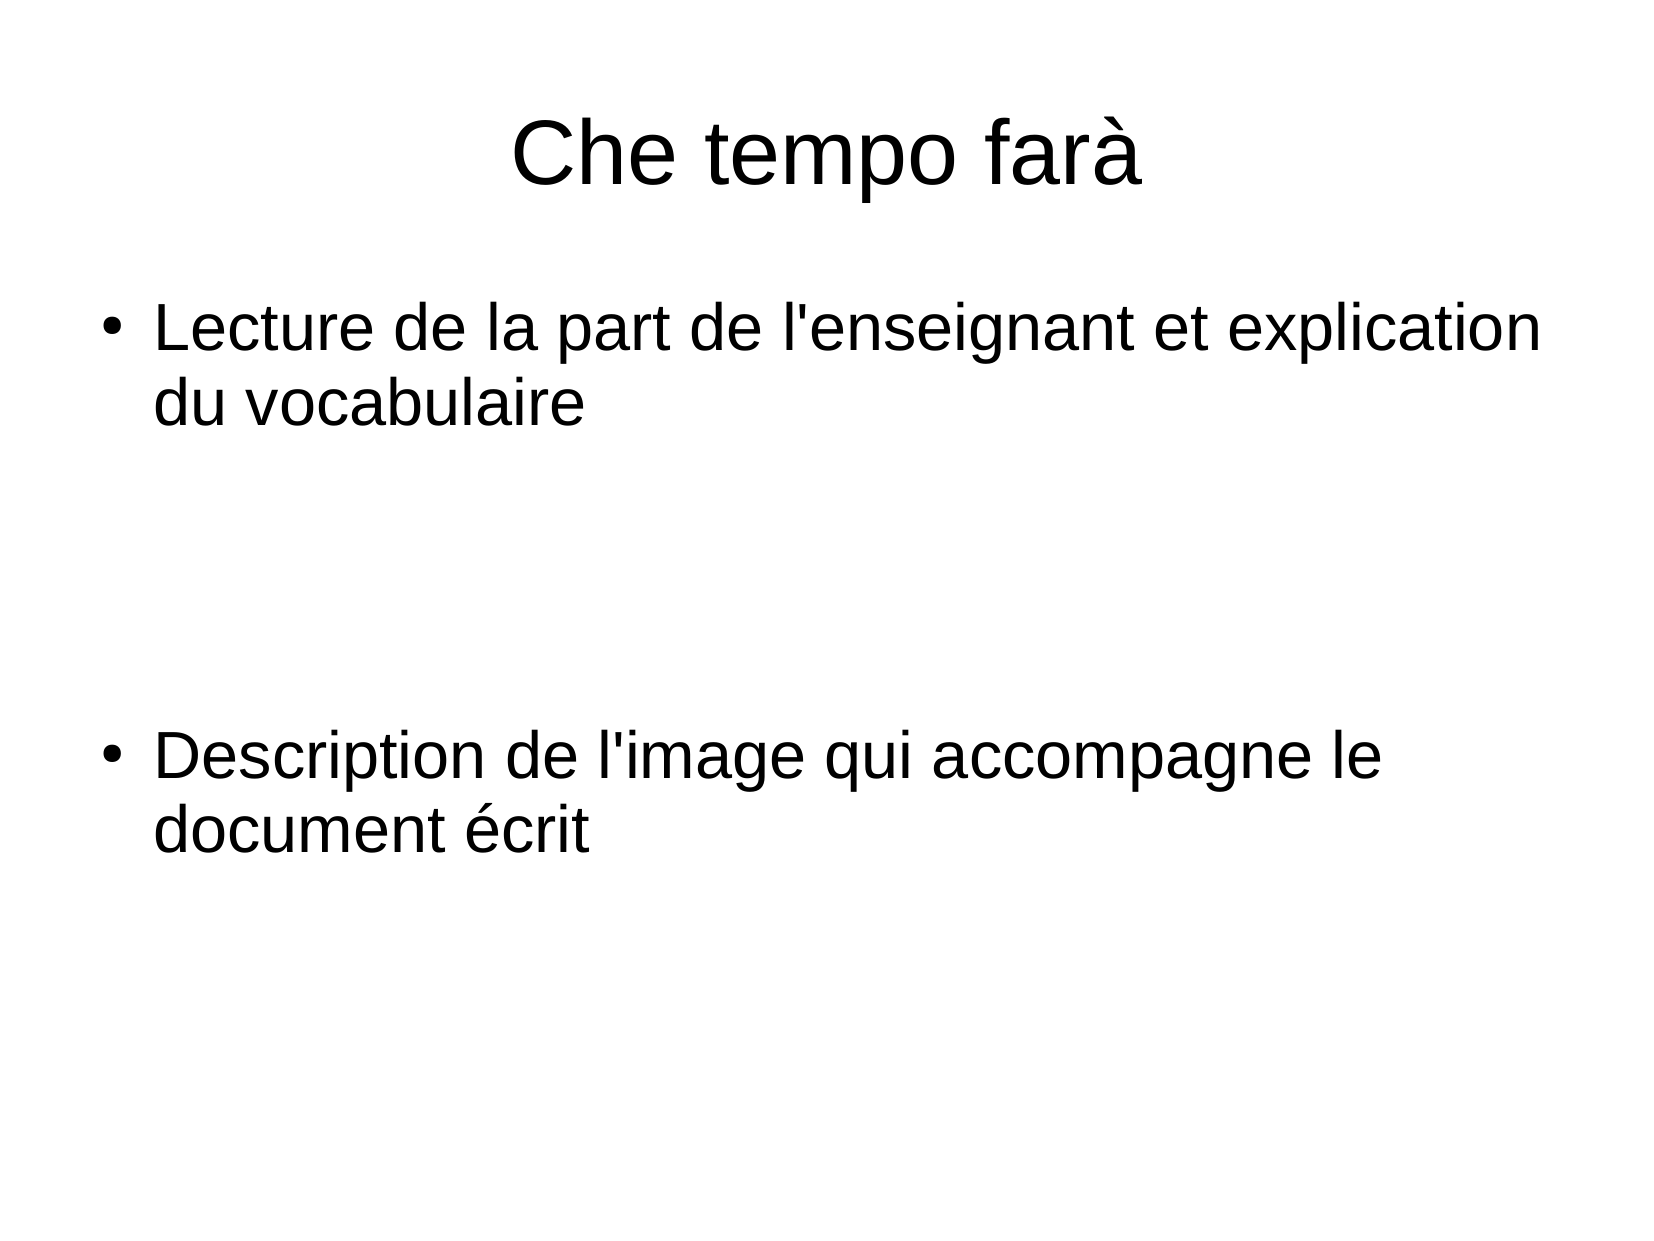

# Che tempo farà
Lecture de la part de l'enseignant et explication du vocabulaire
Description de l'image qui accompagne le document écrit